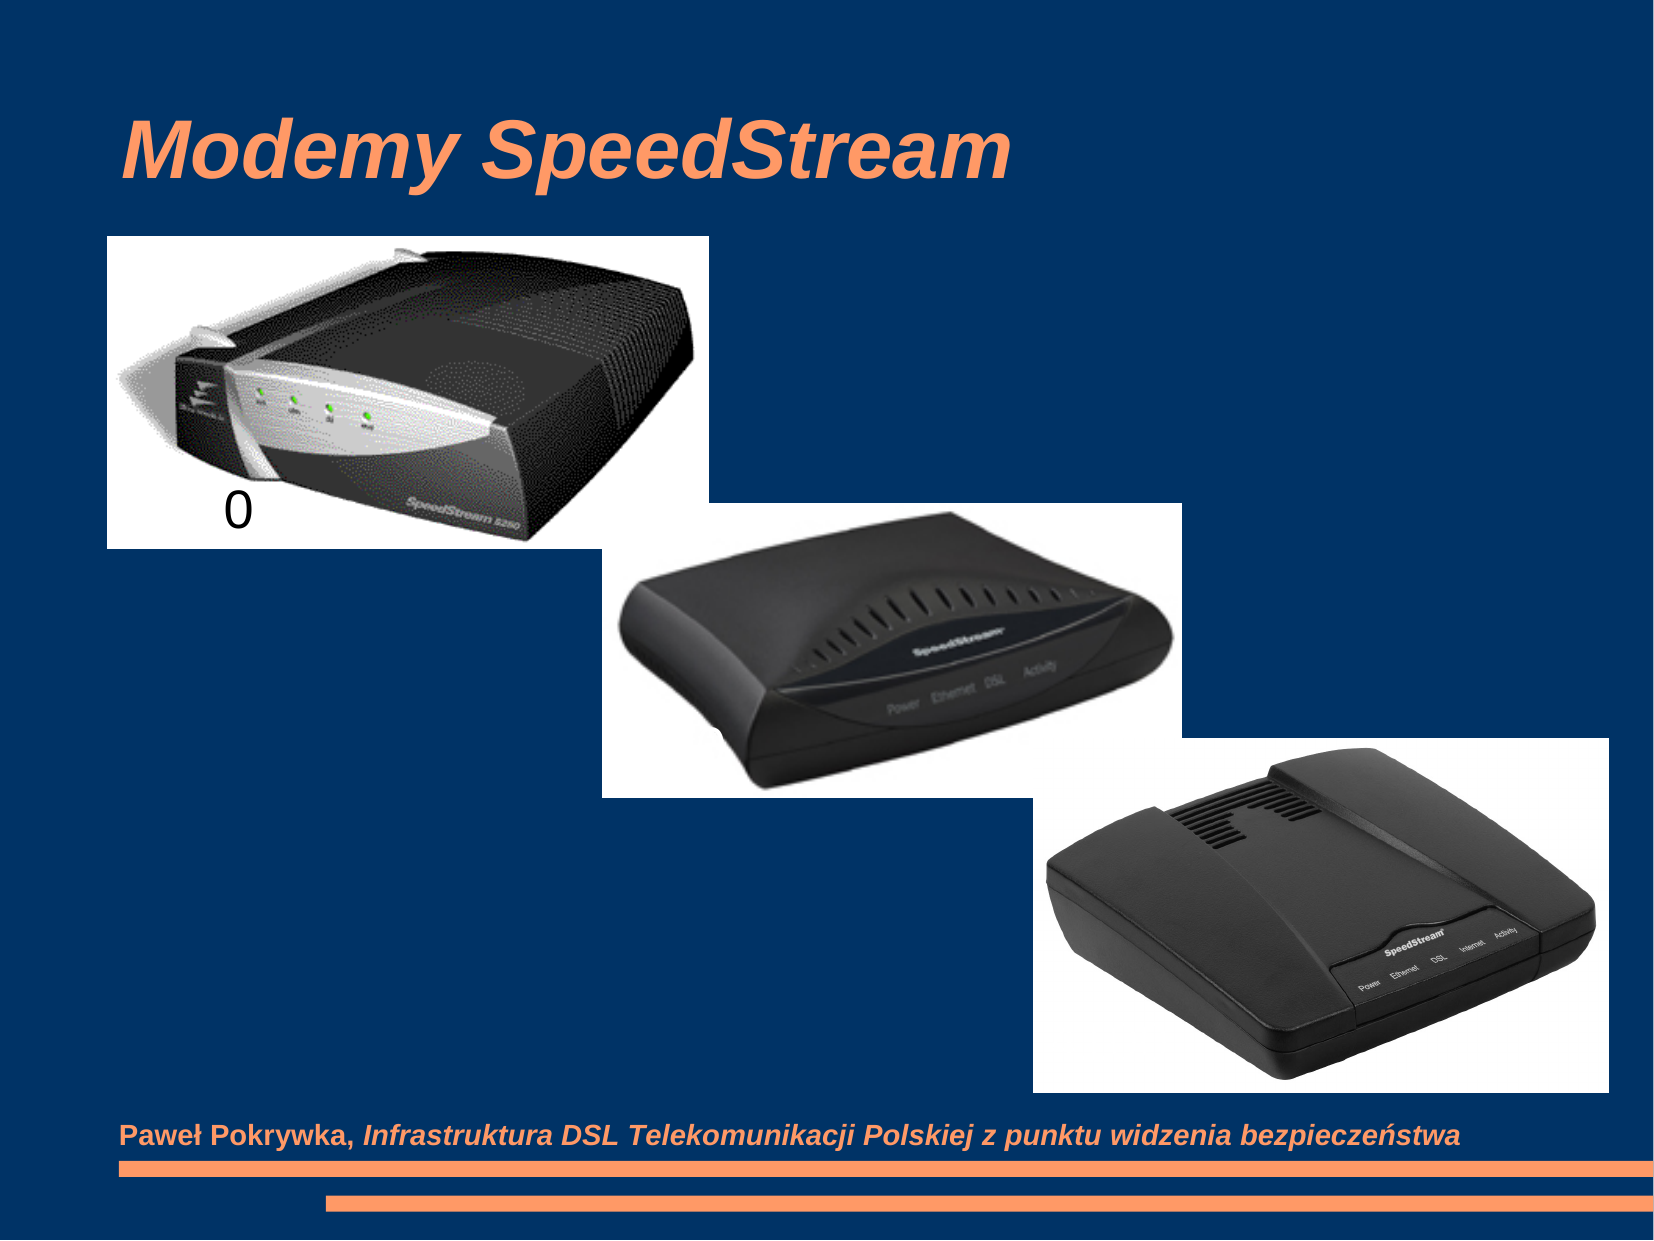

# Modemy SpeedStream
5660
5100
4100
Paweł Pokrywka, Infrastruktura DSL Telekomunikacji Polskiej z punktu widzenia bezpieczeństwa